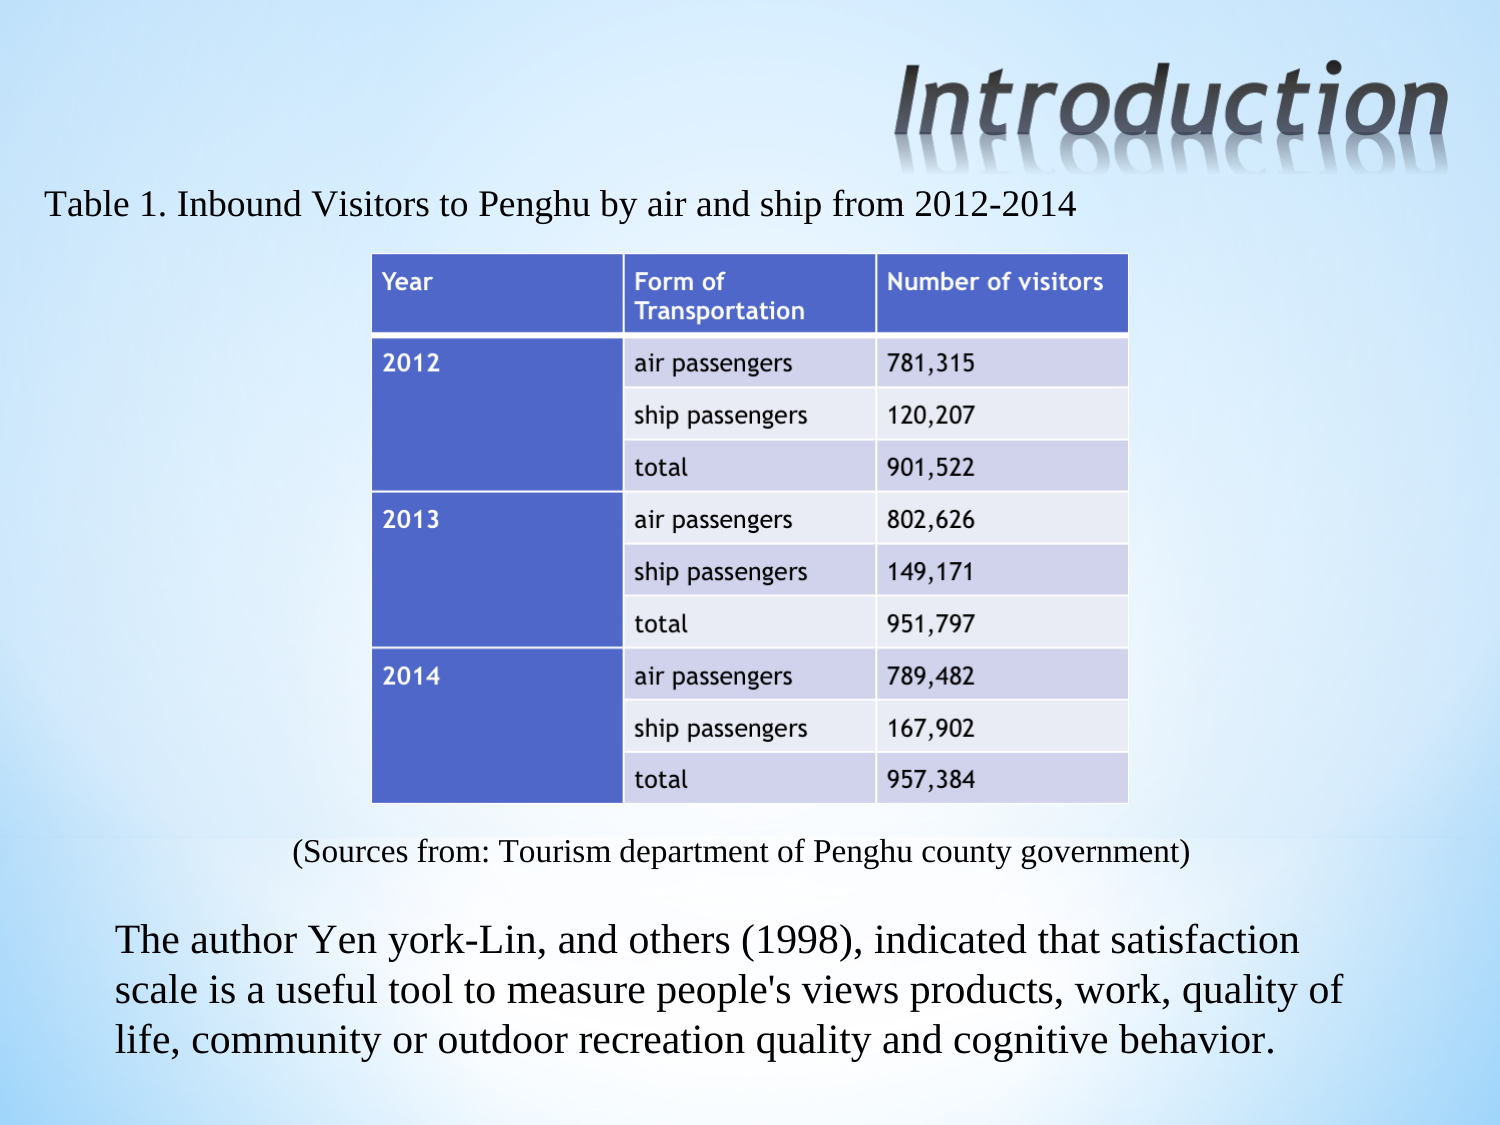

Table 1. Inbound Visitors to Penghu by air and ship from 2012-2014
(Sources from: Tourism department of Penghu county government)
The author Yen york-Lin, and others (1998), indicated that satisfaction scale is a useful tool to measure people's views products, work, quality of life, community or outdoor recreation quality and cognitive behavior.